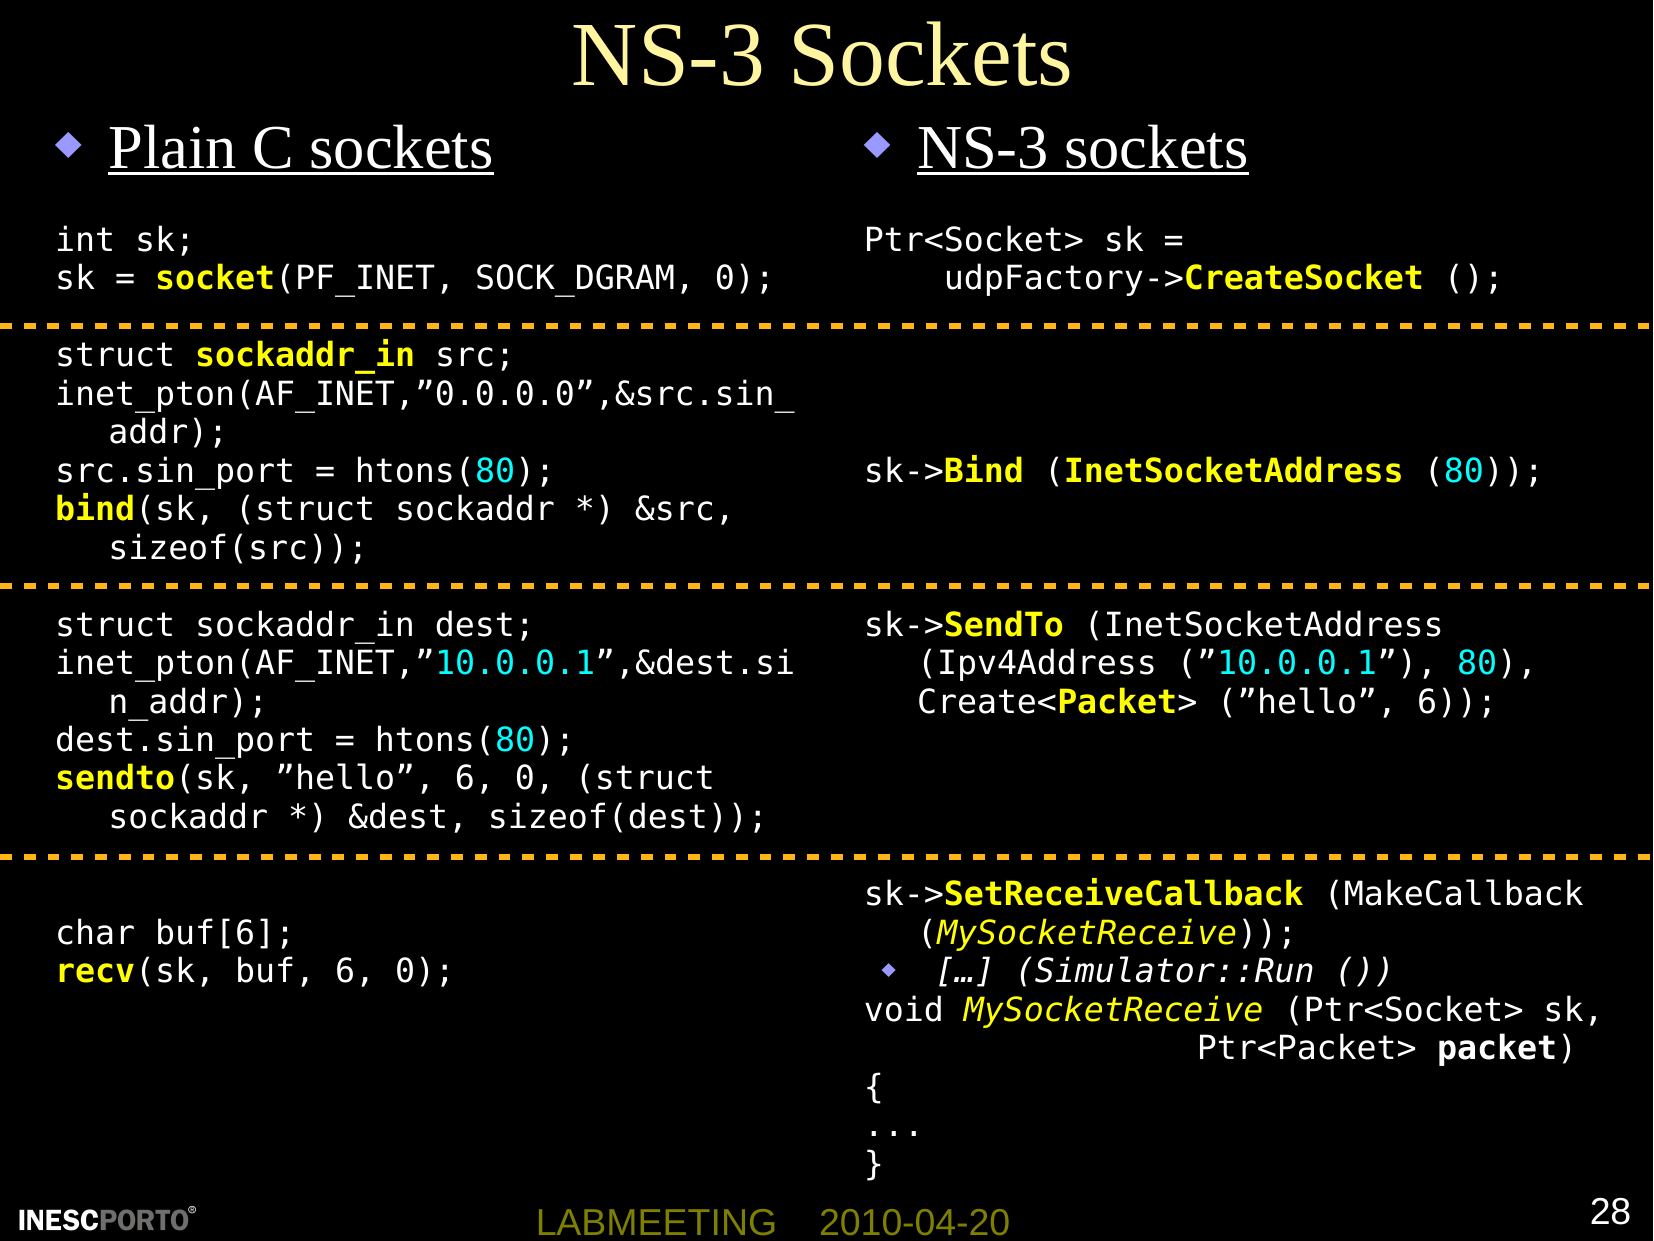

# NS-3 Sockets
Plain C sockets
int sk;
sk = socket(PF_INET, SOCK_DGRAM, 0);
struct sockaddr_in src;
inet_pton(AF_INET,”0.0.0.0”,&src.sin_addr);
src.sin_port = htons(80);
bind(sk, (struct sockaddr *) &src, sizeof(src));
struct sockaddr_in dest;
inet_pton(AF_INET,”10.0.0.1”,&dest.sin_addr);
dest.sin_port = htons(80);
sendto(sk, ”hello”, 6, 0, (struct sockaddr *) &dest, sizeof(dest));
char buf[6];
recv(sk, buf, 6, 0);
NS-3 sockets
Ptr<Socket> sk =
 udpFactory->CreateSocket ();
sk->Bind (InetSocketAddress (80));
sk->SendTo (InetSocketAddress (Ipv4Address (”10.0.0.1”), 80), Create<Packet> (”hello”, 6));
sk->SetReceiveCallback (MakeCallback (MySocketReceive));
[…] (Simulator::Run ())
void MySocketReceive (Ptr<Socket> sk, Ptr<Packet> packet)
{
...
}